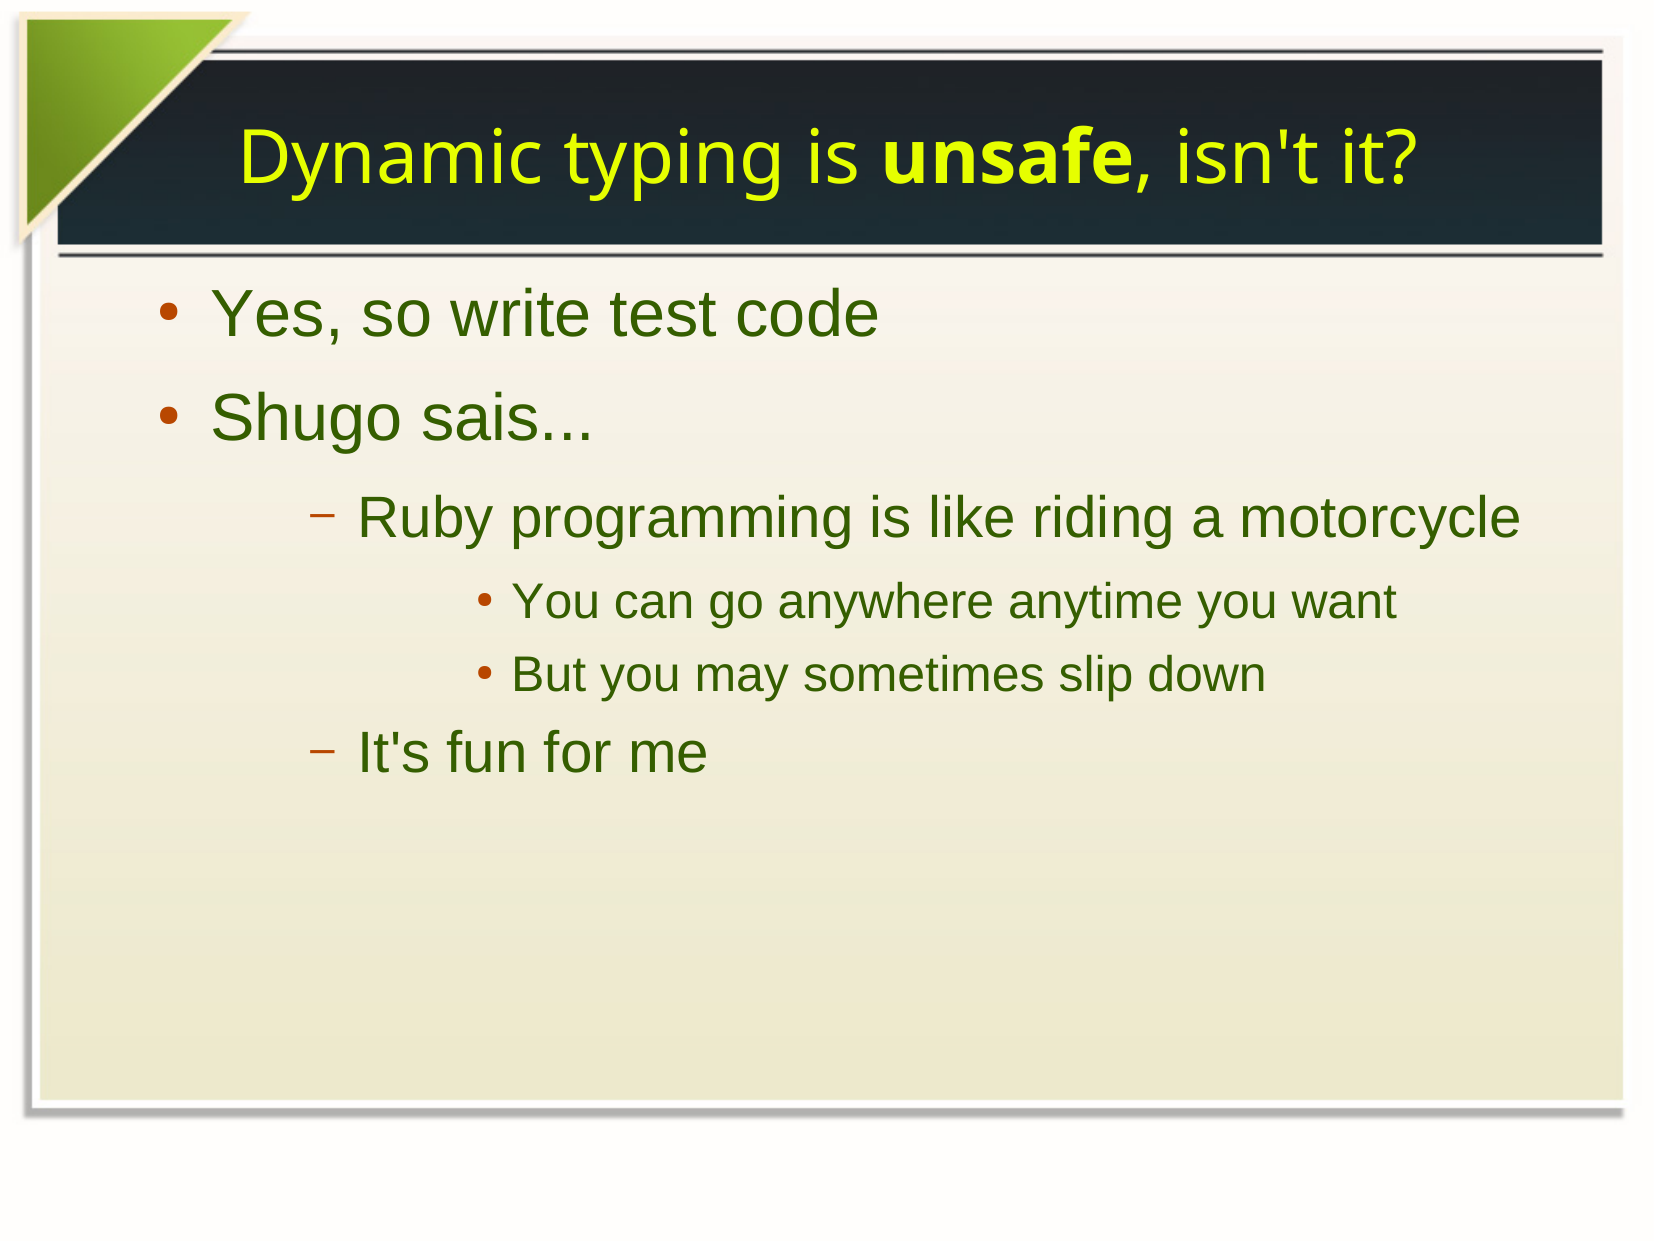

# Dynamic typing is unsafe, isn't it?
Yes, so write test code
Shugo sais...
Ruby programming is like riding a motorcycle
You can go anywhere anytime you want
But you may sometimes slip down
It's fun for me